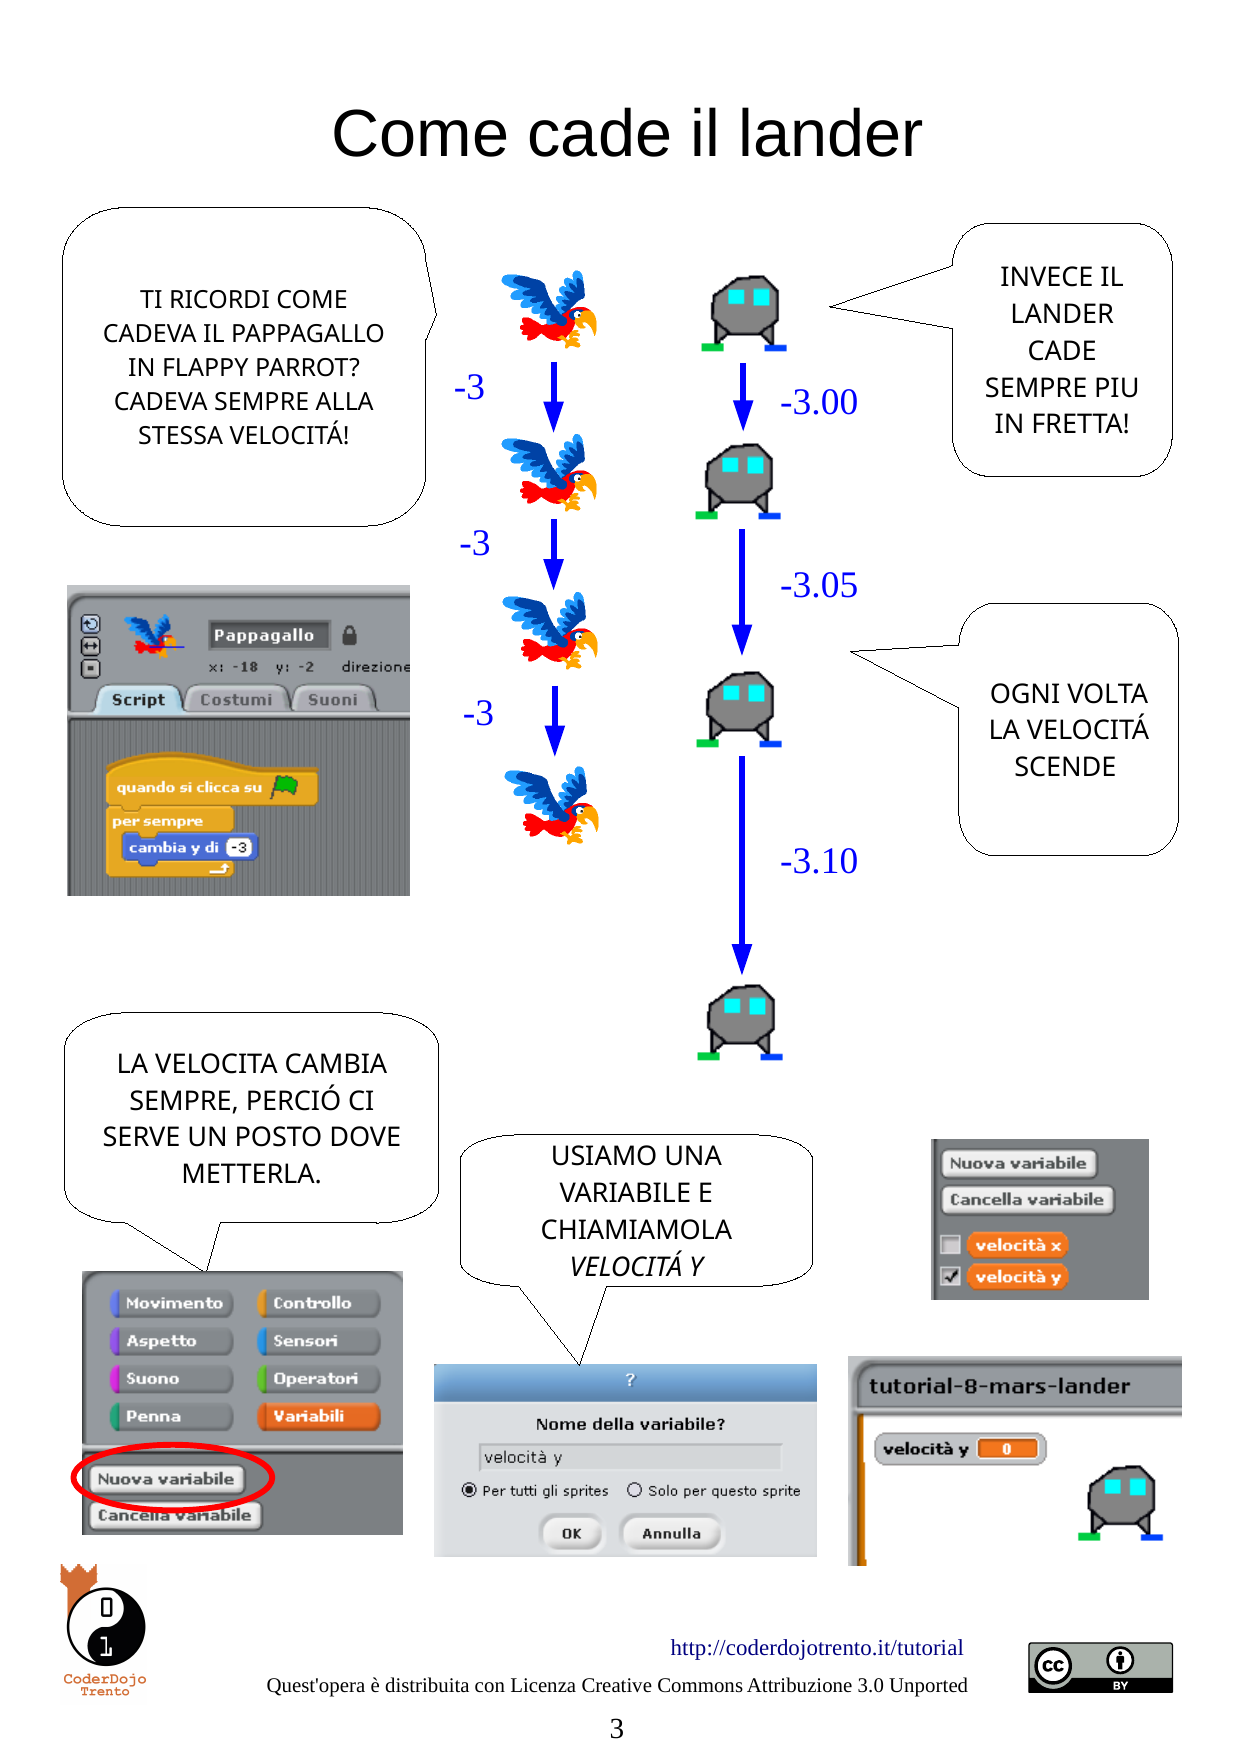

# Come cade il lander
TI RICORDI COME CADEVA IL PAPPAGALLO IN FLAPPY PARROT? CADEVA SEMPRE ALLA STESSA VELOCITÁ!
INVECE IL LANDER CADE SEMPRE PIU IN FRETTA!
-3
-3.00
-3
-3.05
OGNI VOLTA LA VELOCITÁ SCENDE
-3
-3.10
LA VELOCITA CAMBIA SEMPRE, PERCIÓ CI SERVE UN POSTO DOVE METTERLA.
USIAMO UNA VARIABILE E CHIAMIAMOLA VELOCITÁ Y
http://coderdojotrento.it/tutorial
 Quest'opera è distribuita con Licenza Creative Commons Attribuzione 3.0 Unported
3